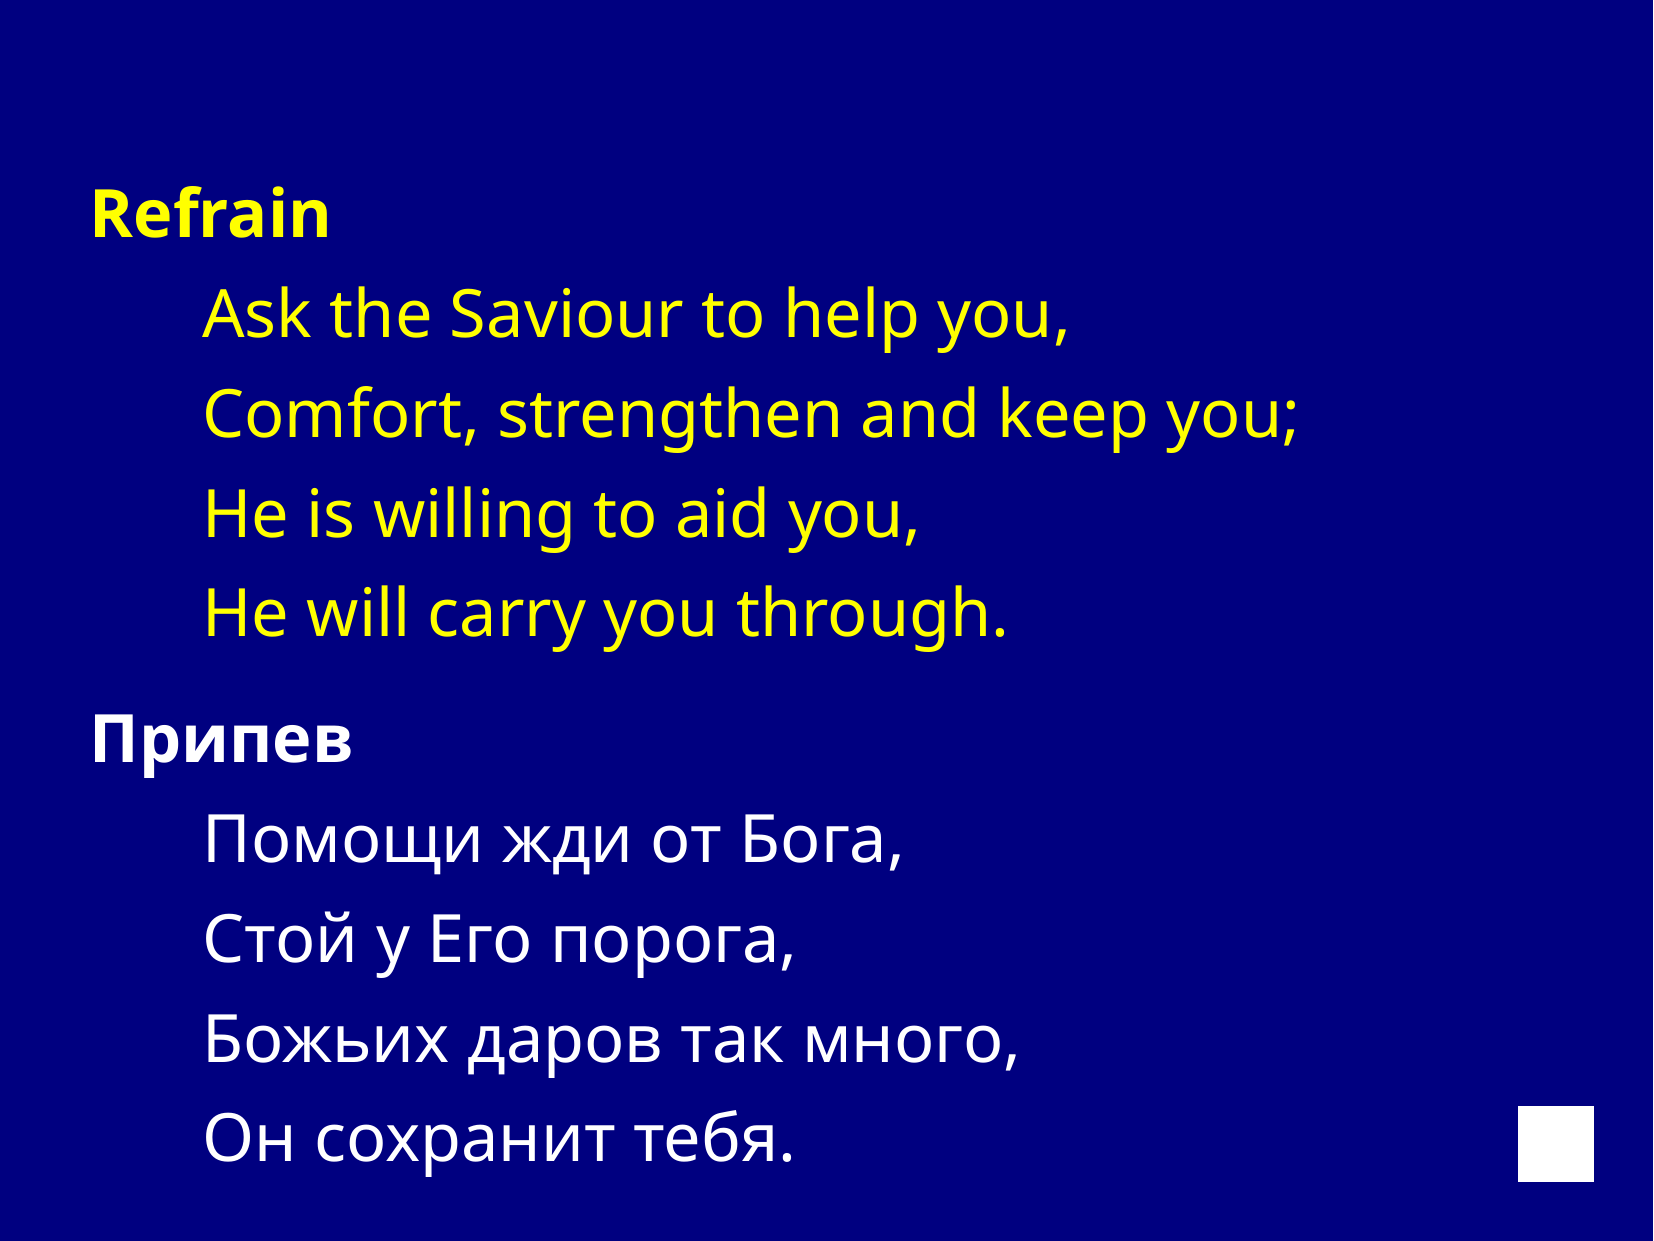

Refrain
	Ask the Saviour to help you,
	Comfort, strengthen and keep you;
	He is willing to aid you,
	He will carry you through.
Припев
	Помощи жди от Бога,
	Стой у Его порога,
	Божьих даров так много,
	Он сохранит тебя.